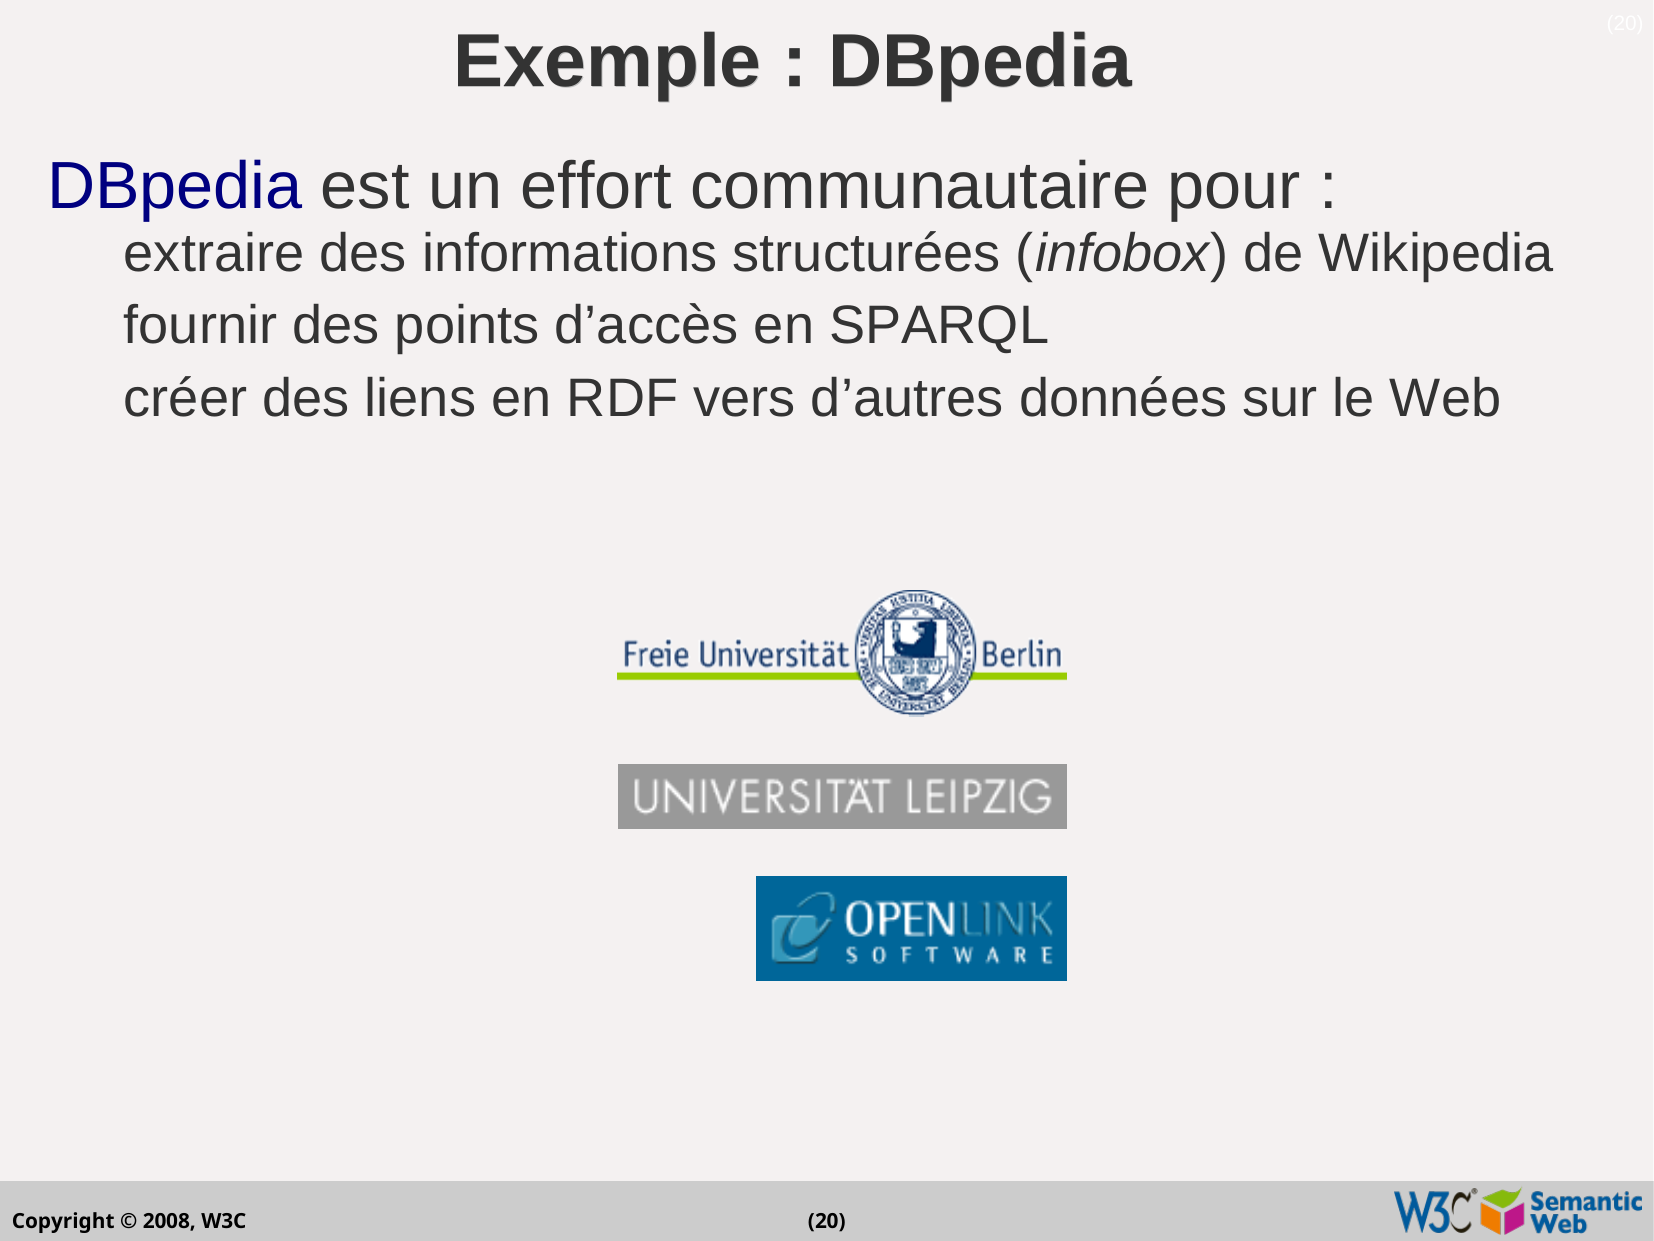

# Exemple : DBpedia
DBpedia est un effort communautaire pour :
extraire des informations structurées (infobox) de Wikipedia
fournir des points d’accès en SPARQL
créer des liens en RDF vers d’autres données sur le Web